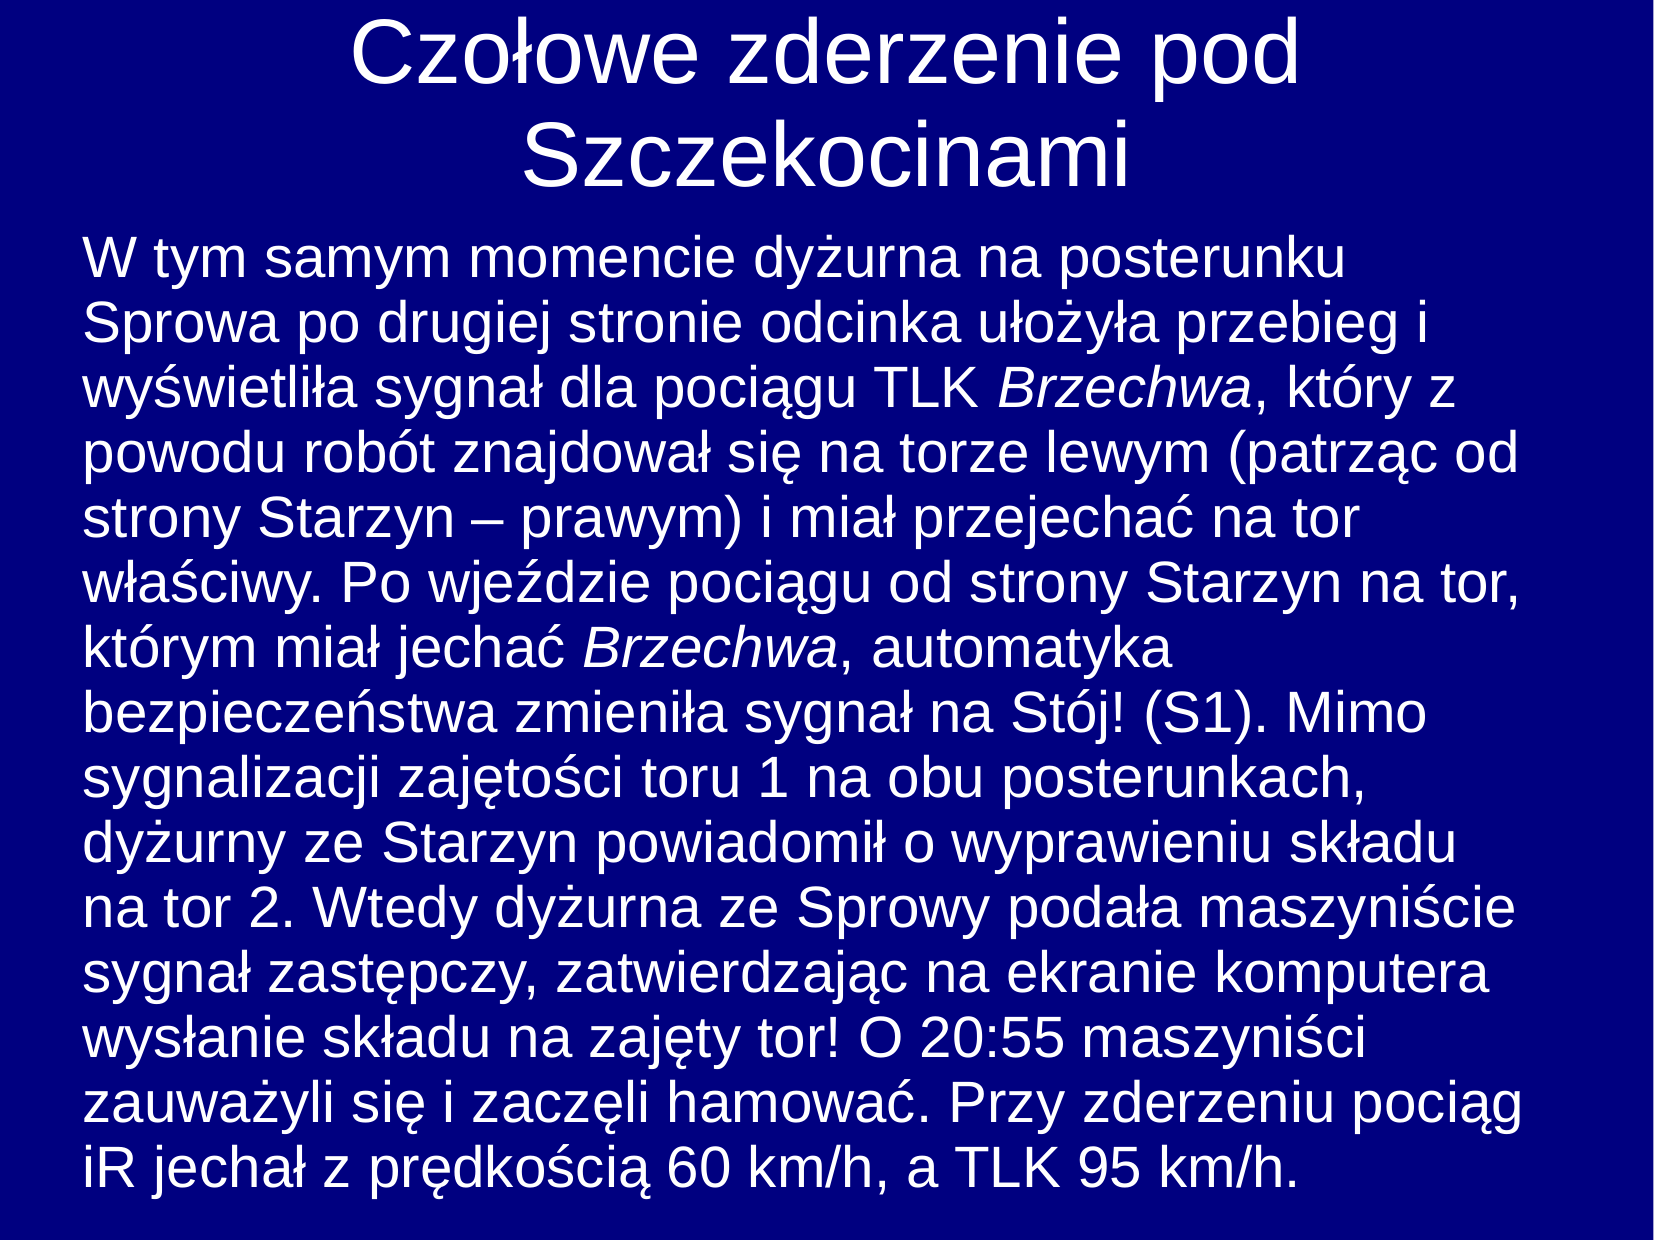

# Czołowe zderzenie pod Szczekocinami
W tym samym momencie dyżurna na posterunku Sprowa po drugiej stronie odcinka ułożyła przebieg i wyświetliła sygnał dla pociągu TLK Brzechwa, który z powodu robót znajdował się na torze lewym (patrząc od strony Starzyn – prawym) i miał przejechać na tor właściwy. Po wjeździe pociągu od strony Starzyn na tor, którym miał jechać Brzechwa, automatyka bezpieczeństwa zmieniła sygnał na Stój! (S1). Mimo sygnalizacji zajętości toru 1 na obu posterunkach, dyżurny ze Starzyn powiadomił o wyprawieniu składu na tor 2. Wtedy dyżurna ze Sprowy podała maszyniście sygnał zastępczy, zatwierdzając na ekranie komputera wysłanie składu na zajęty tor! O 20:55 maszyniści zauważyli się i zaczęli hamować. Przy zderzeniu pociąg iR jechał z prędkością 60 km/h, a TLK 95 km/h.